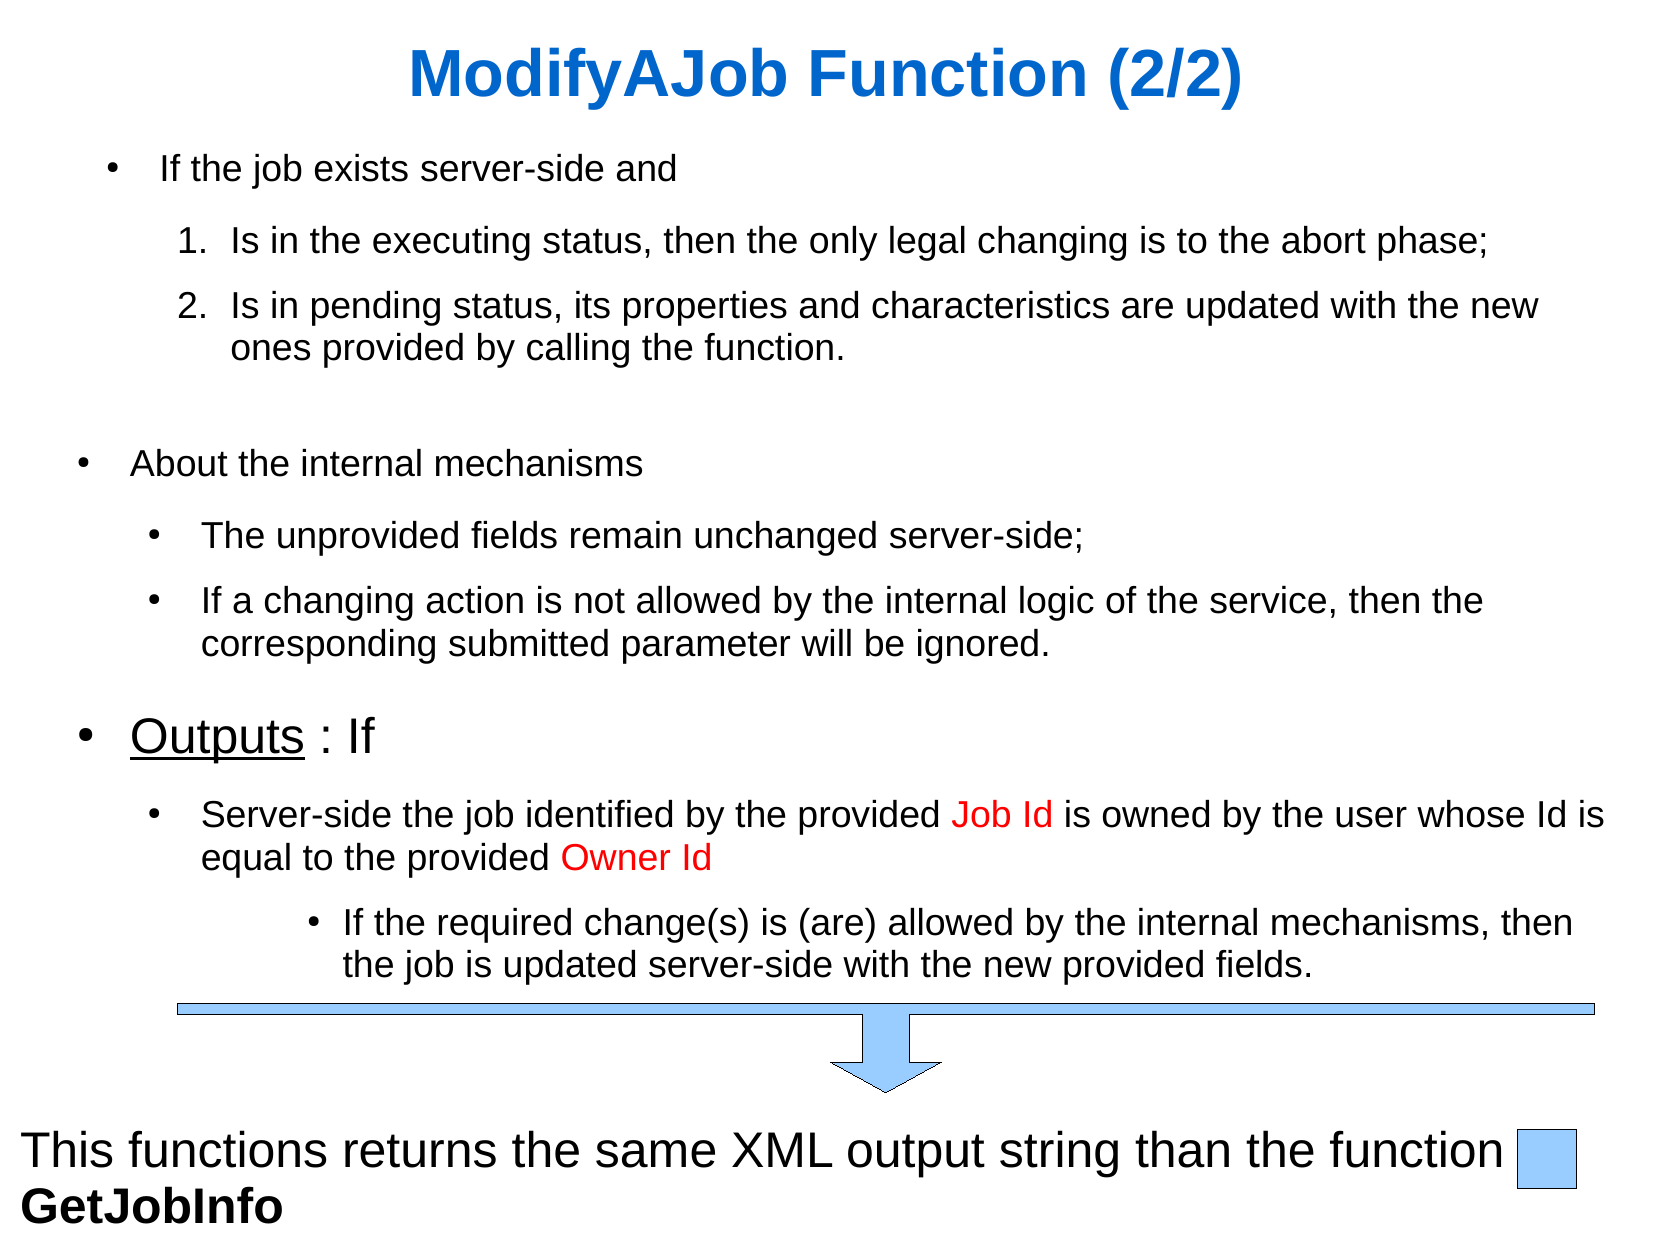

# ModifyAJob Function (2/2)
If the job exists server-side and
Is in the executing status, then the only legal changing is to the abort phase;
Is in pending status, its properties and characteristics are updated with the new ones provided by calling the function.
About the internal mechanisms
The unprovided fields remain unchanged server-side;
If a changing action is not allowed by the internal logic of the service, then the corresponding submitted parameter will be ignored.
Outputs : If
Server-side the job identified by the provided Job Id is owned by the user whose Id is equal to the provided Owner Id
If the required change(s) is (are) allowed by the internal mechanisms, then the job is updated server-side with the new provided fields.
This functions returns the same XML output string than the function GetJobInfo